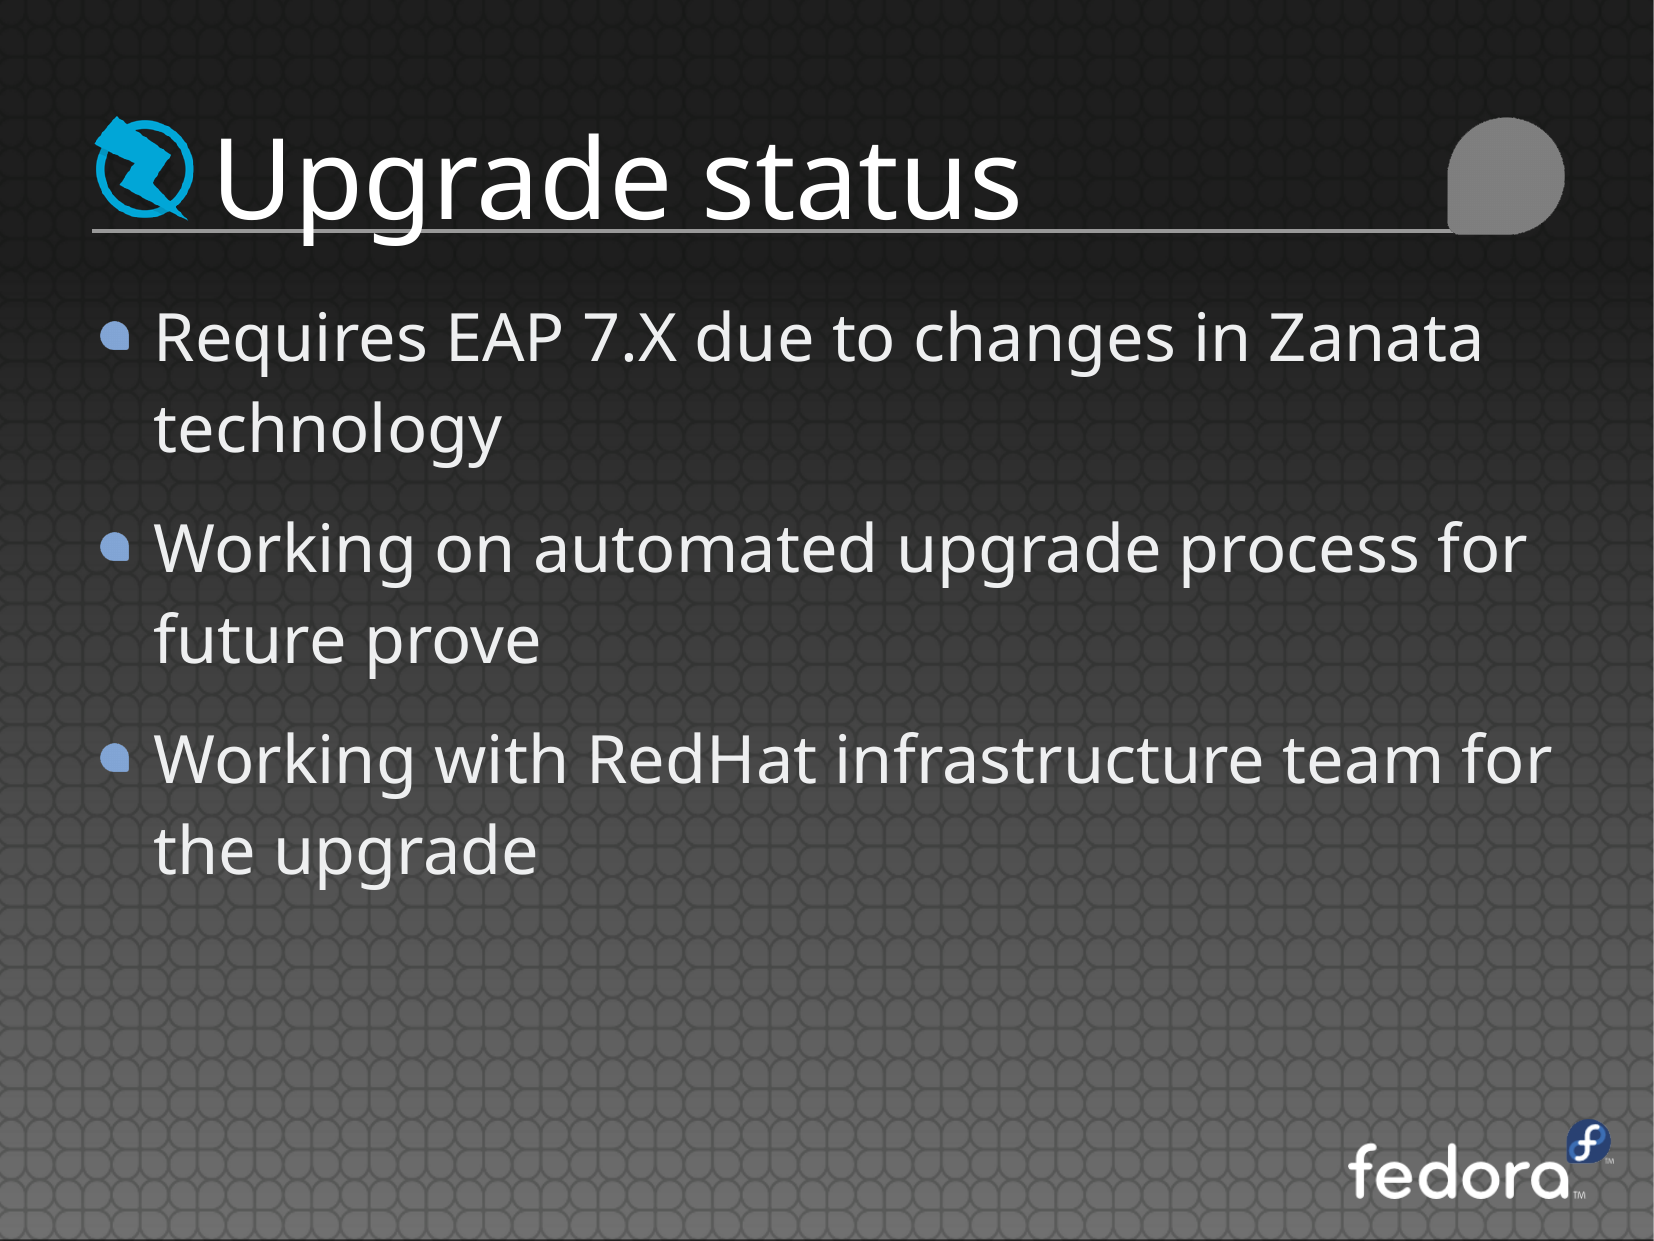

Upgrade status
# Requires EAP 7.X due to changes in Zanata technology
Working on automated upgrade process for future prove
Working with RedHat infrastructure team for the upgrade